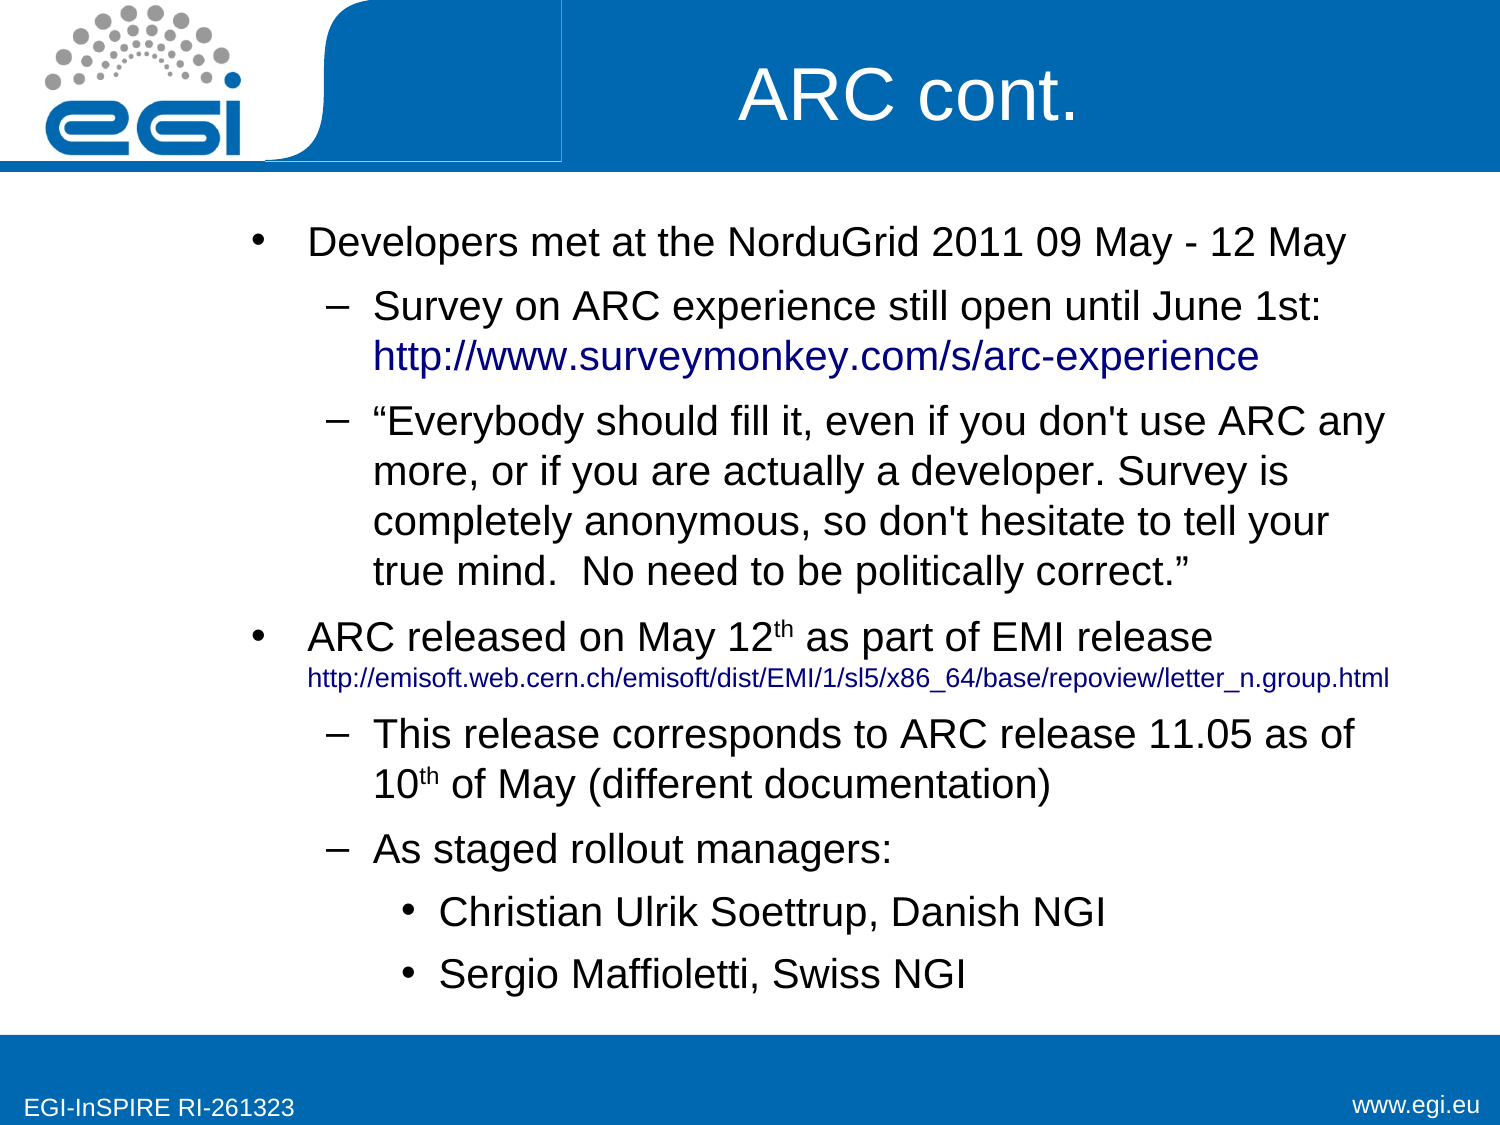

ARC cont.
# Developers met at the NorduGrid 2011 09 May - 12 May
Survey on ARC experience still open until June 1st: http://www.surveymonkey.com/s/arc-experience
“Everybody should fill it, even if you don't use ARC any more, or if you are actually a developer. Survey is completely anonymous, so don't hesitate to tell your true mind. No need to be politically correct.”
ARC released on May 12th as part of EMI release http://emisoft.web.cern.ch/emisoft/dist/EMI/1/sl5/x86_64/base/repoview/letter_n.group.html
This release corresponds to ARC release 11.05 as of 10th of May (different documentation)
As staged rollout managers:
Christian Ulrik Soettrup, Danish NGI
Sergio Maffioletti, Swiss NGI